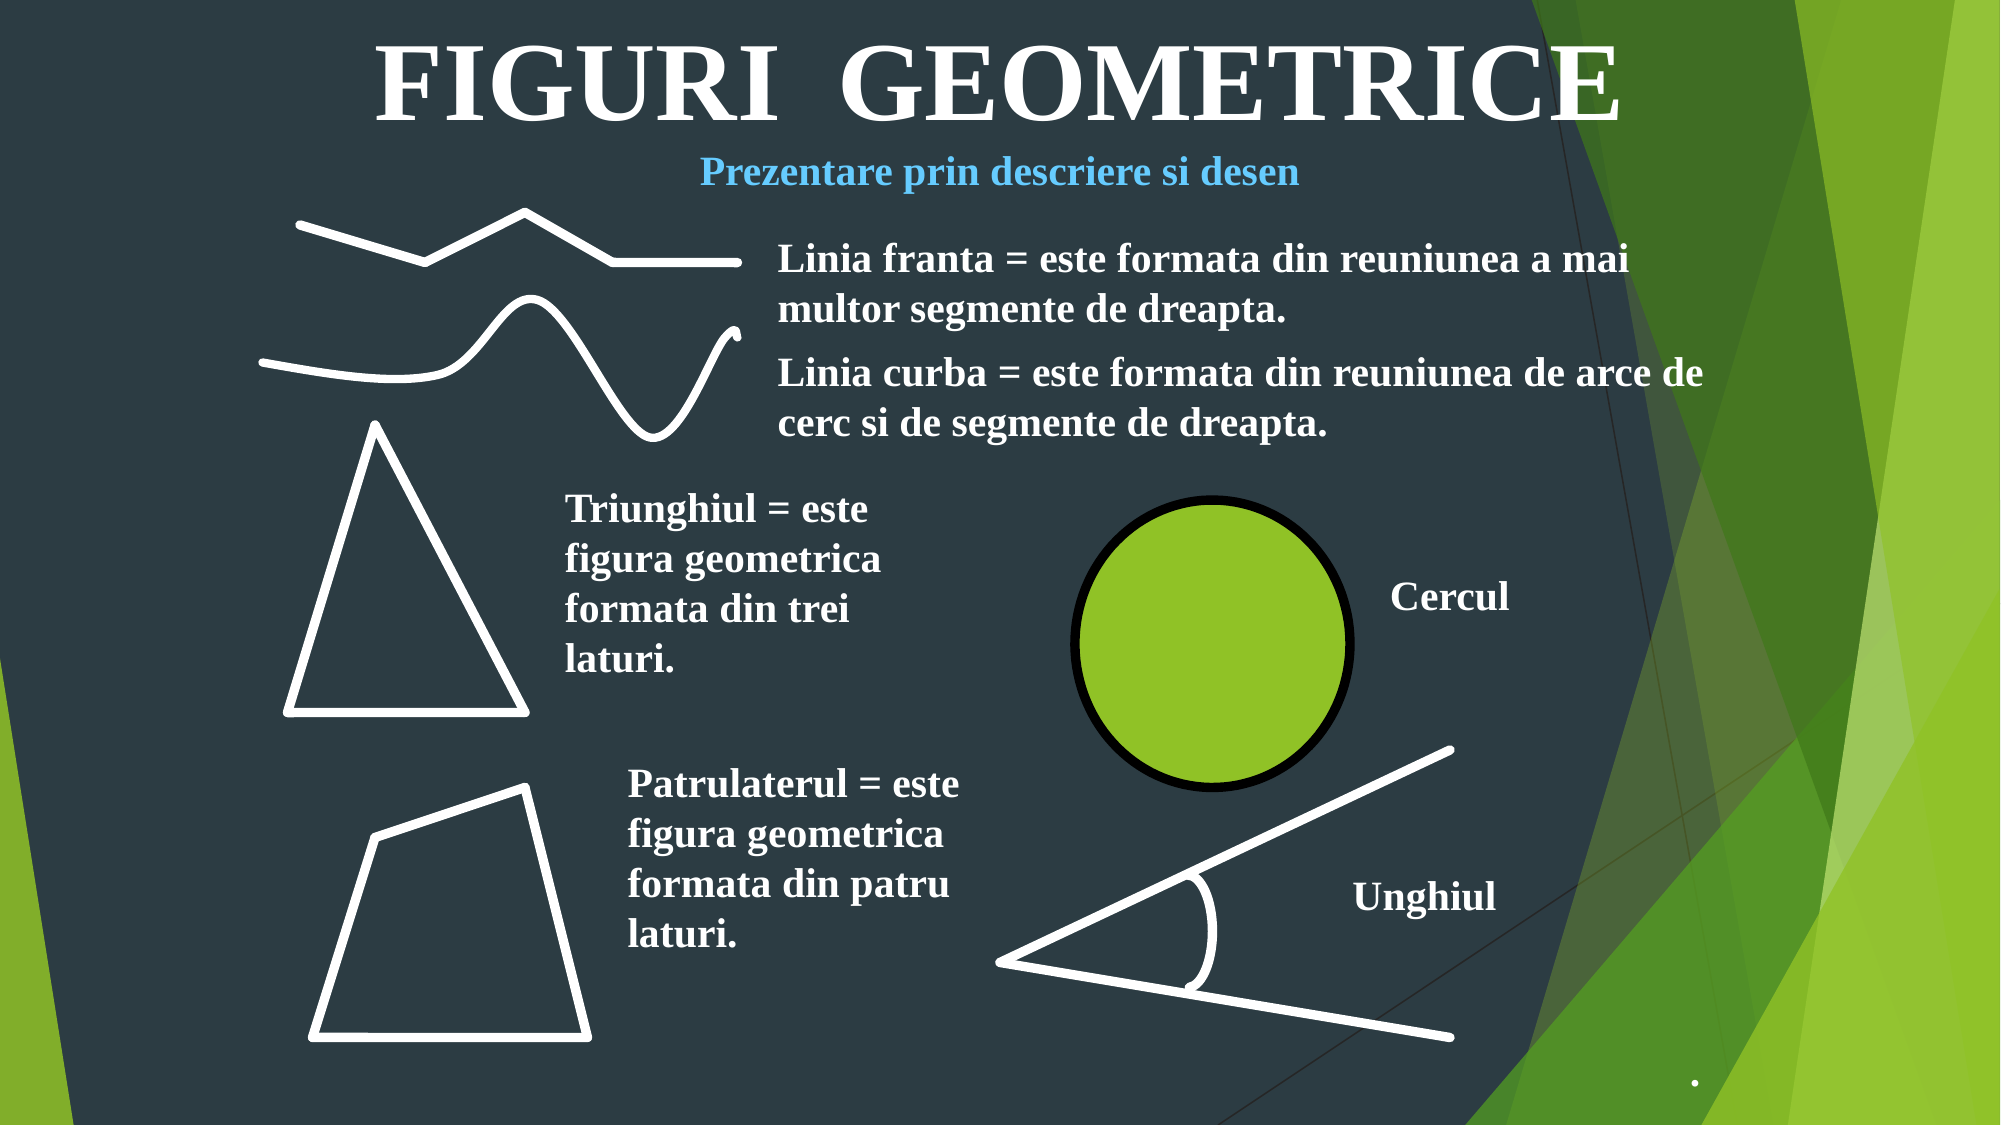

FIGURI GEOMETRICE
Prezentare prin descriere si desen
Linia franta = este formata din reuniunea a mai multor segmente de dreapta.
Linia curba = este formata din reuniunea de arce de cerc si de segmente de dreapta.
Triunghiul = este figura geometrica formata din trei laturi.
Cercul
Patrulaterul = este figura geometrica formata din patru laturi.
Unghiul
.